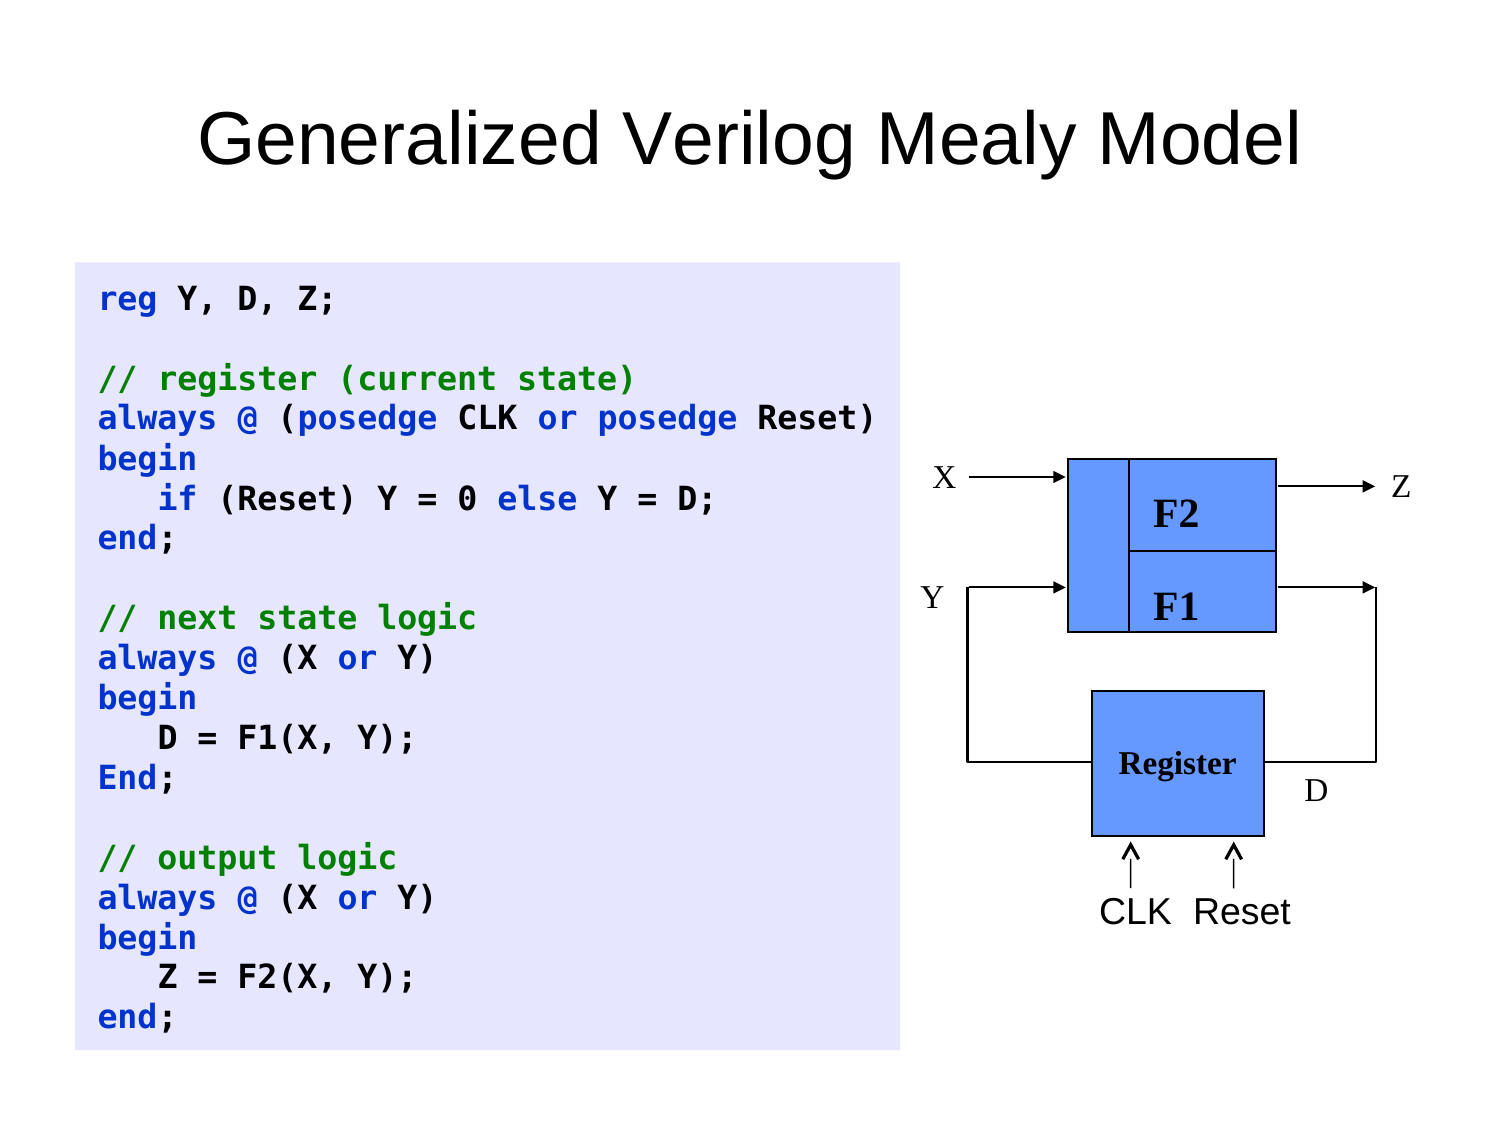

# Generalized Verilog Mealy Model
reg Y, D, Z;
// register (current state)
always @ (posedge CLK or posedge Reset)
begin
 if (Reset) Y = 0 else Y = D;
end;
// next state logic
always @ (X or Y)
begin
 D = F1(X, Y);
End;
// output logic
always @ (X or Y)
begin
 Z = F2(X, Y);
end;
X
Z
F2
Y
F1
Register
D
CLK
Reset